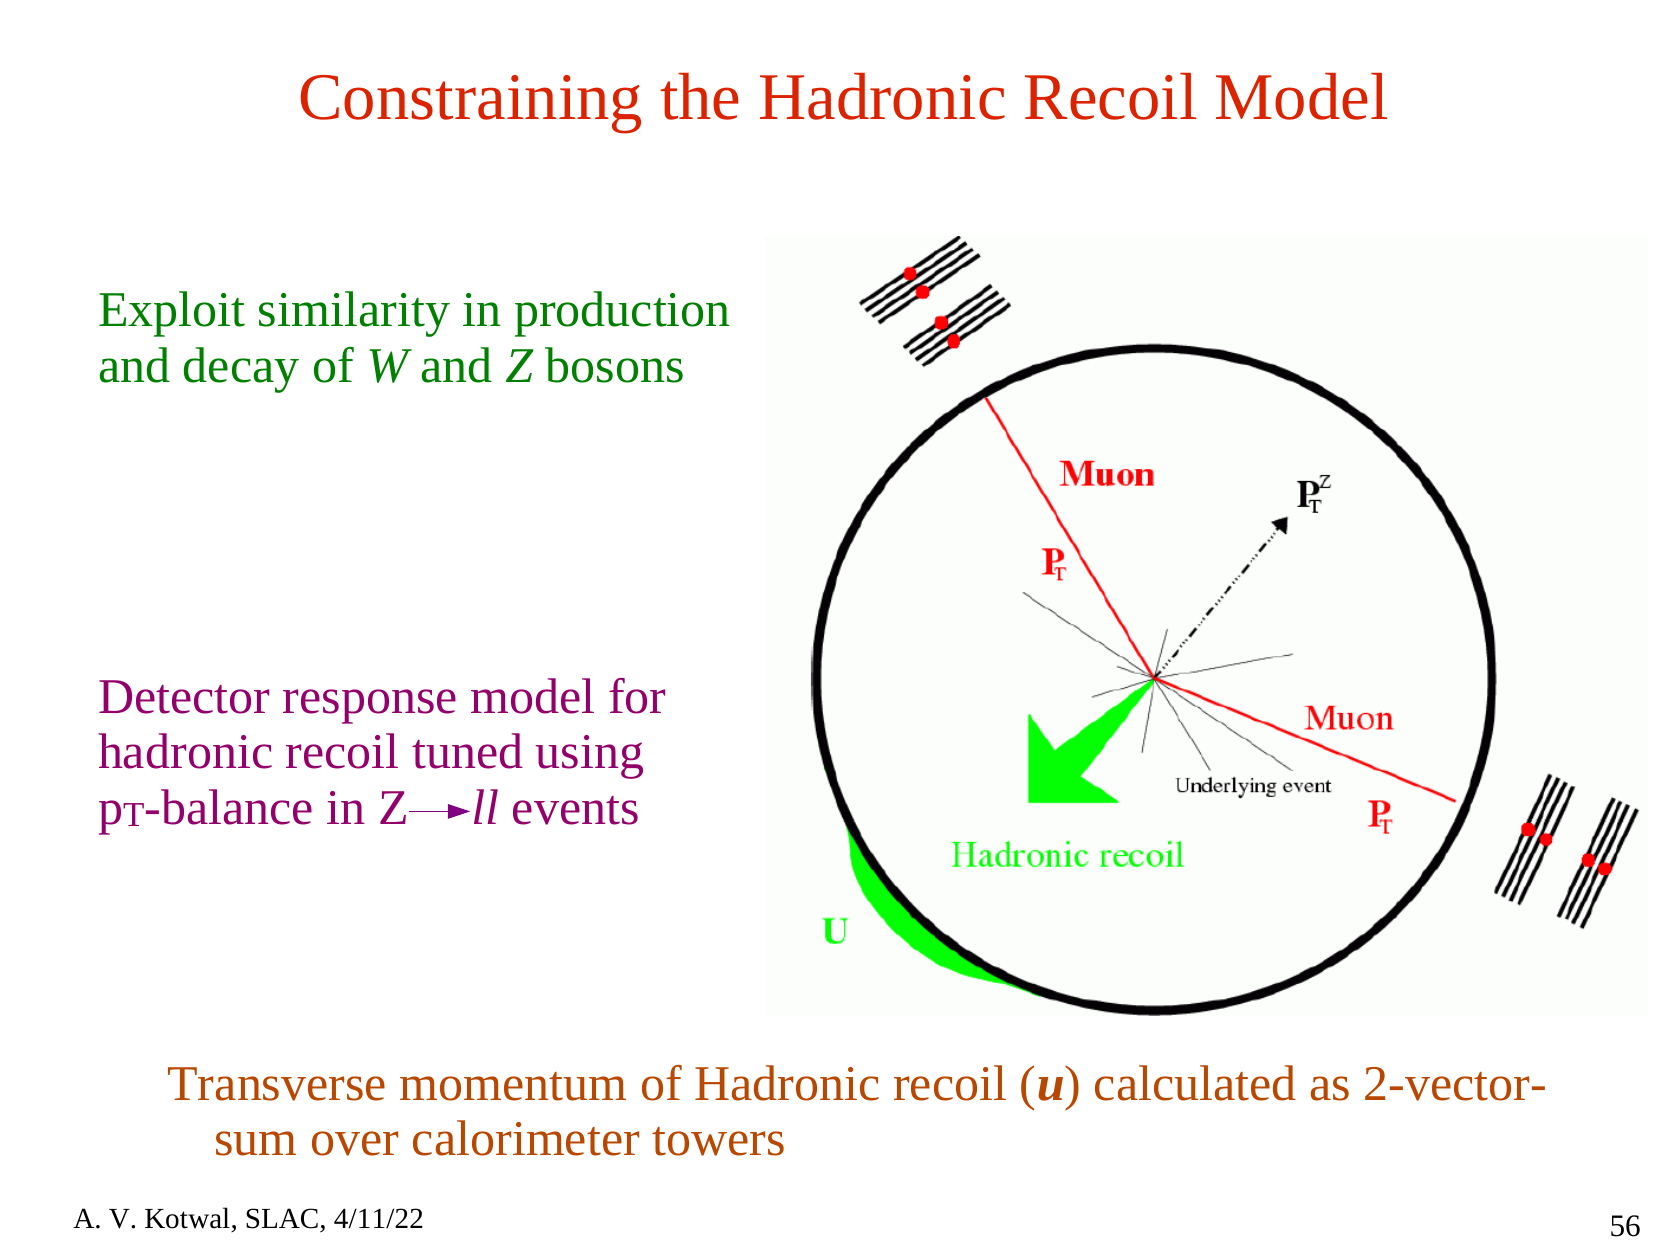

# Constraining the Hadronic Recoil Model
Exploit similarity in production
and decay of W and Z bosons
Detector response model for
hadronic recoil tuned using
pT-balance in Z ll events
Transverse momentum of Hadronic recoil (u) calculated as 2-vector-sum over calorimeter towers
A. V. Kotwal, SLAC, 4/11/22